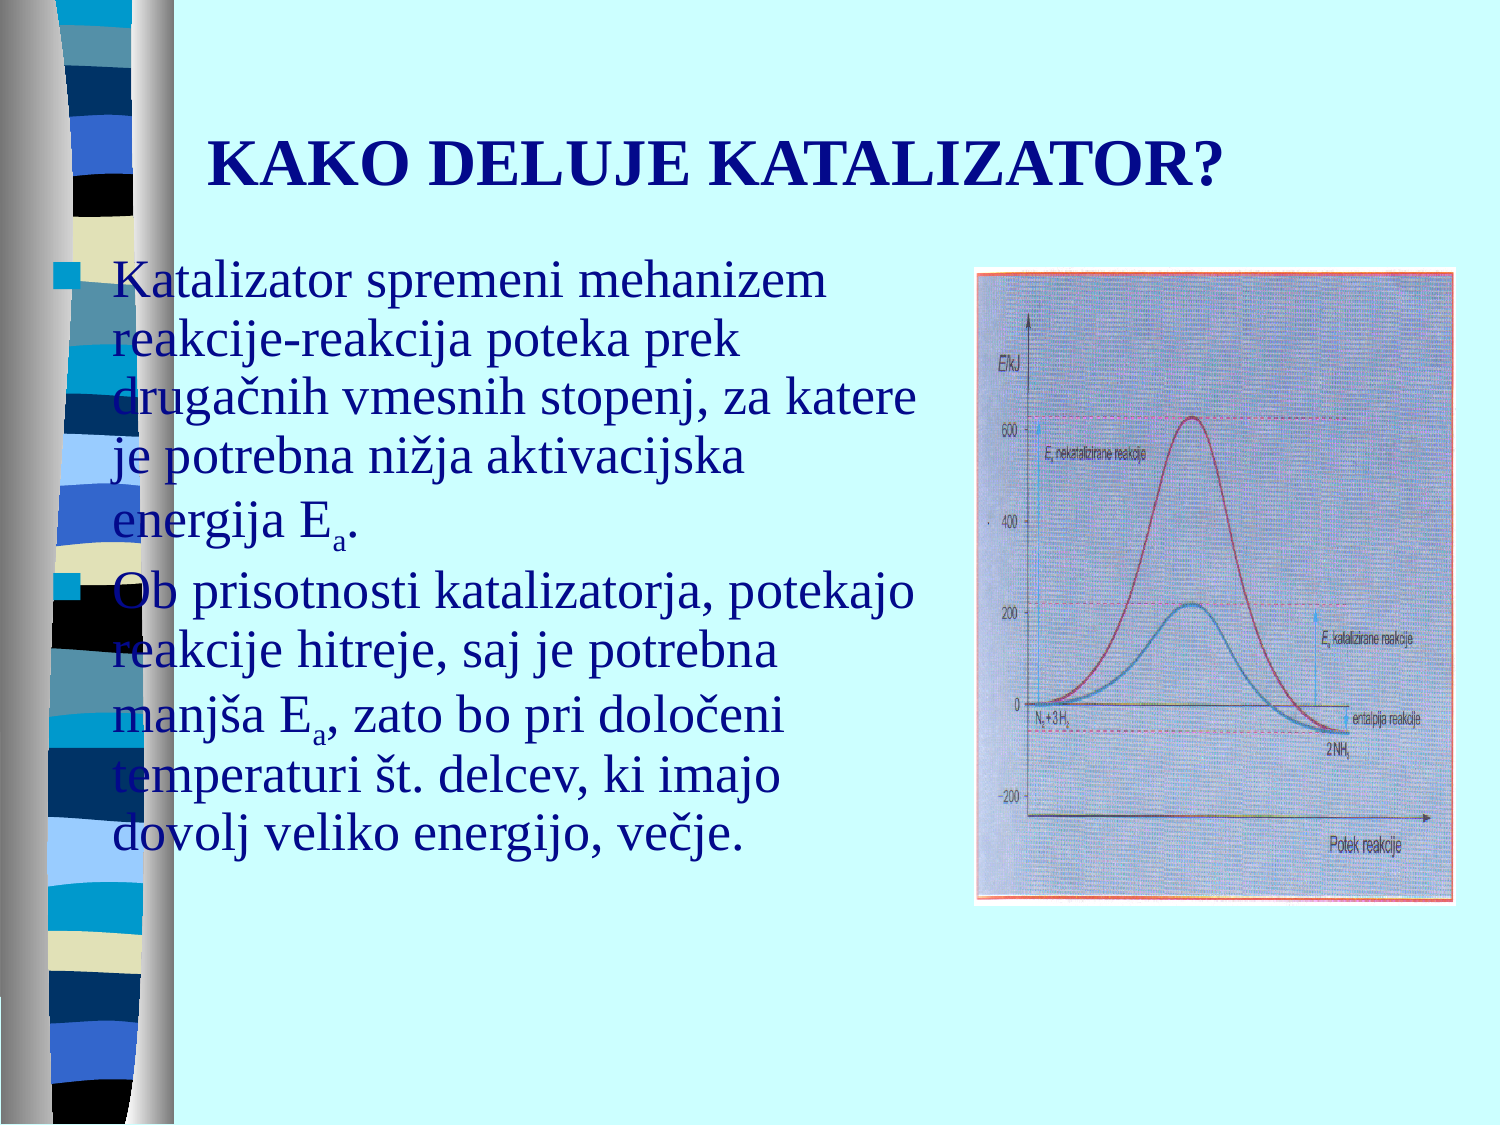

# KAKO DELUJE KATALIZATOR?
Katalizator spremeni mehanizem reakcije-reakcija poteka prek drugačnih vmesnih stopenj, za katere je potrebna nižja aktivacijska energija Ea.
Ob prisotnosti katalizatorja, potekajo reakcije hitreje, saj je potrebna manjša Ea, zato bo pri določeni temperaturi št. delcev, ki imajo dovolj veliko energijo, večje.